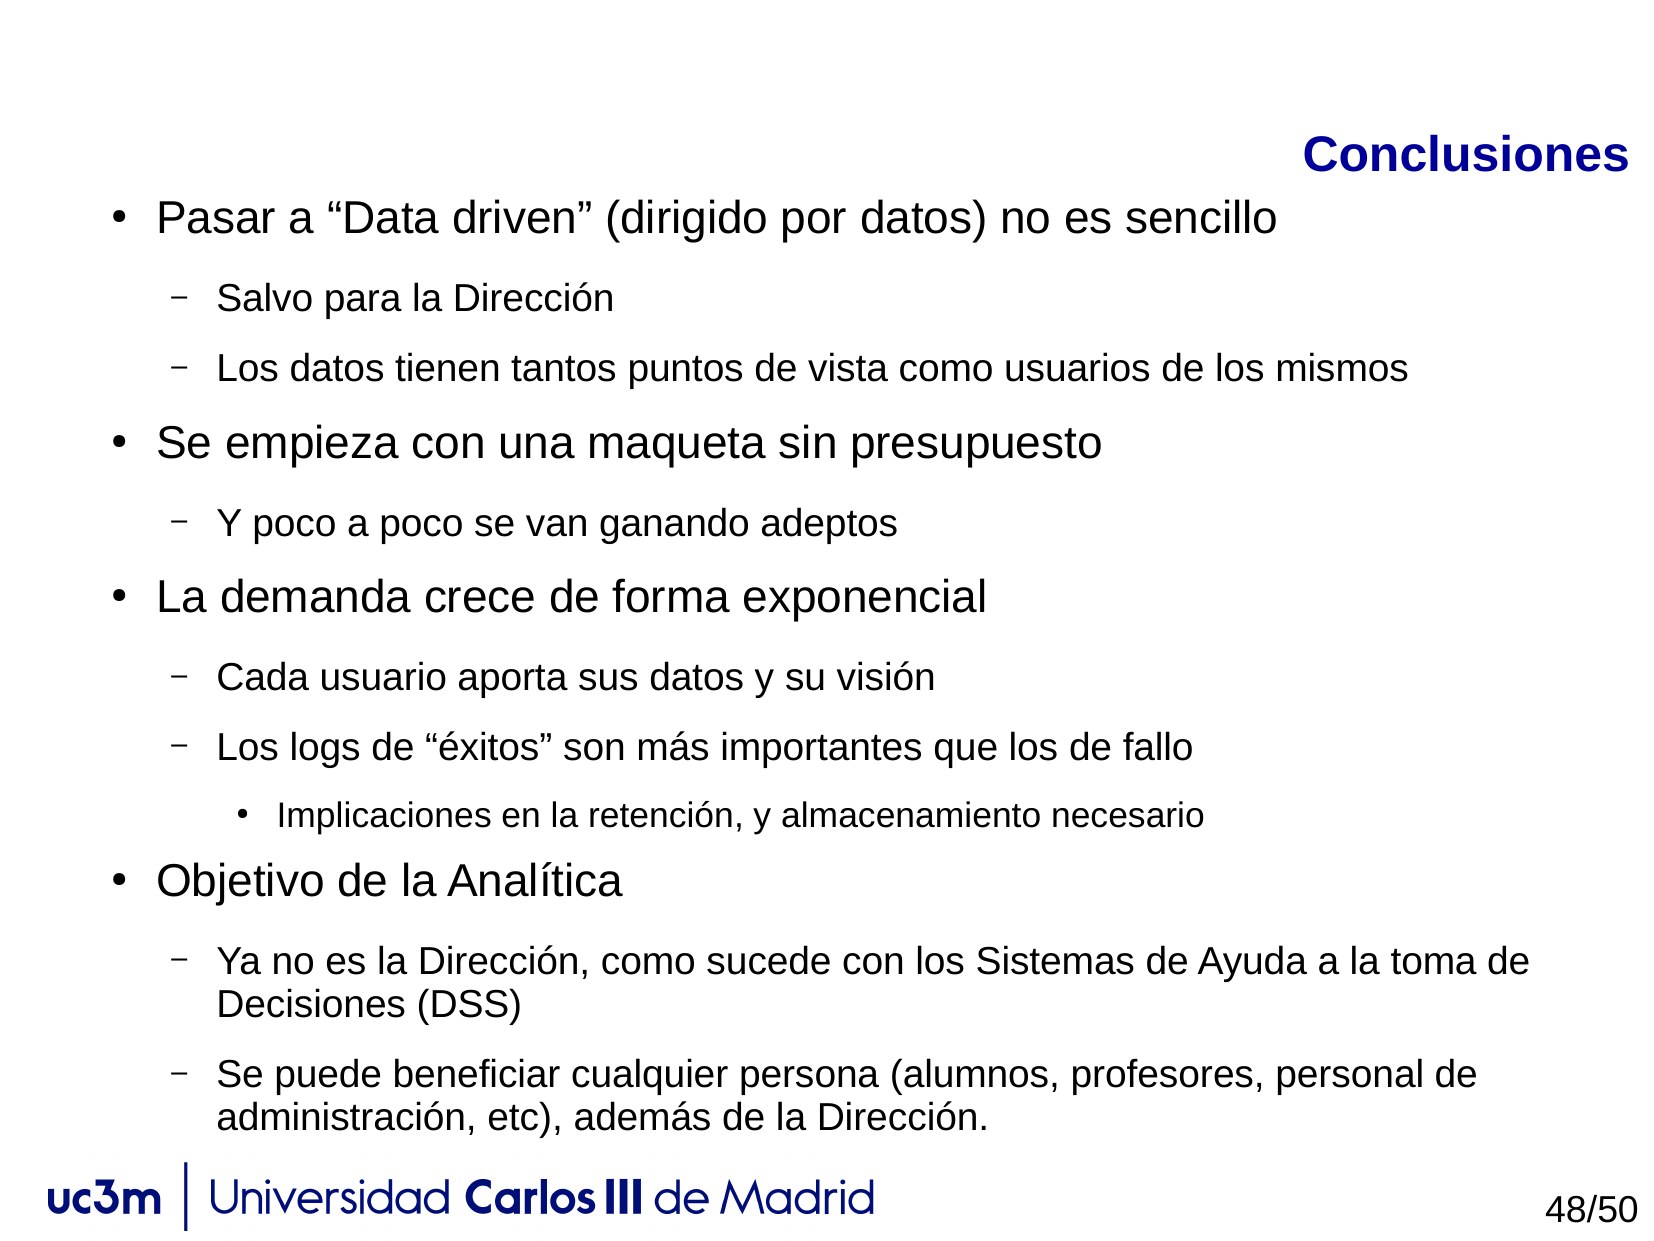

# Conclusiones
Pasar a “Data driven” (dirigido por datos) no es sencillo
Salvo para la Dirección
Los datos tienen tantos puntos de vista como usuarios de los mismos
Se empieza con una maqueta sin presupuesto
Y poco a poco se van ganando adeptos
La demanda crece de forma exponencial
Cada usuario aporta sus datos y su visión
Los logs de “éxitos” son más importantes que los de fallo
Implicaciones en la retención, y almacenamiento necesario
Objetivo de la Analítica
Ya no es la Dirección, como sucede con los Sistemas de Ayuda a la toma de Decisiones (DSS)
Se puede beneficiar cualquier persona (alumnos, profesores, personal de administración, etc), además de la Dirección.